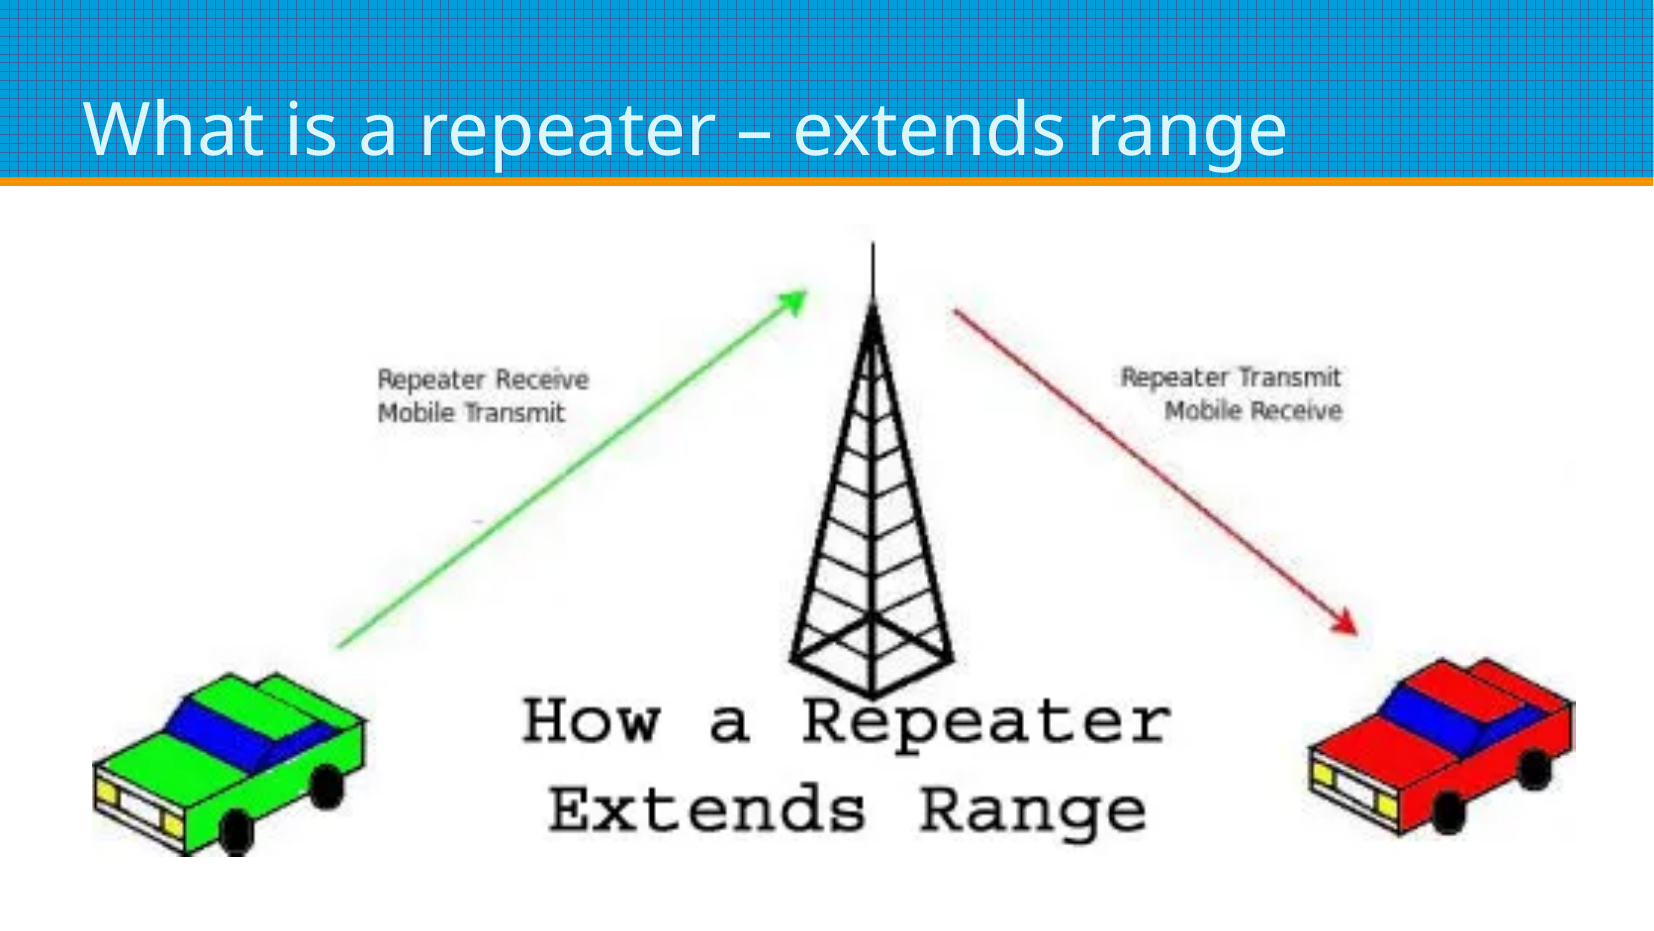

# What is a repeater – extends range